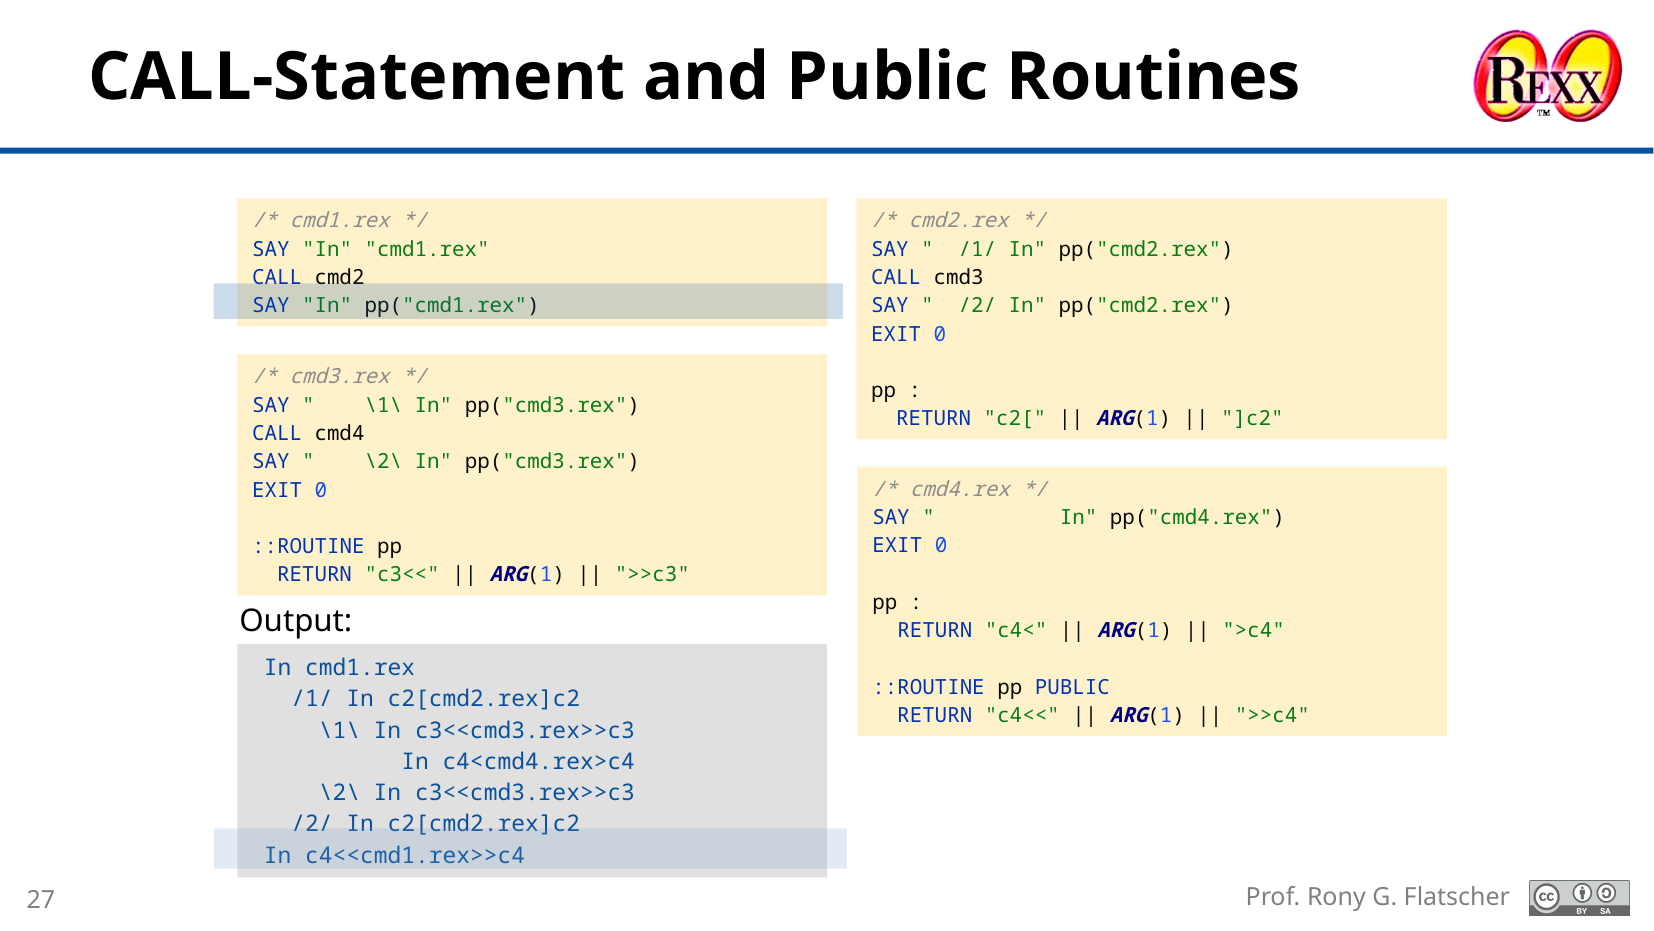

# CALL-Statement and Public Routines
/* cmd1.rex */
SAY "In" "cmd1.rex"
CALL cmd2
SAY "In" pp("cmd1.rex")
/* cmd2.rex */
SAY " /1/ In" pp("cmd2.rex")
CALL cmd3
SAY " /2/ In" pp("cmd2.rex")
EXIT 0
pp :
 RETURN "c2[" || ARG(1) || "]c2"
/* cmd3.rex */
SAY " \1\ In" pp("cmd3.rex")
CALL cmd4
SAY " \2\ In" pp("cmd3.rex")
EXIT 0
::ROUTINE pp
 RETURN "c3<<" || ARG(1) || ">>c3"
/* cmd4.rex */
SAY " In" pp("cmd4.rex")
EXIT 0
pp :
 RETURN "c4<" || ARG(1) || ">c4"
::ROUTINE pp PUBLIC
 RETURN "c4<<" || ARG(1) || ">>c4"
Output:
In cmd1.rex
 /1/ In c2[cmd2.rex]c2
 \1\ In c3<<cmd3.rex>>c3
 In c4<cmd4.rex>c4
 \2\ In c3<<cmd3.rex>>c3
 /2/ In c2[cmd2.rex]c2
In c4<<cmd1.rex>>c4